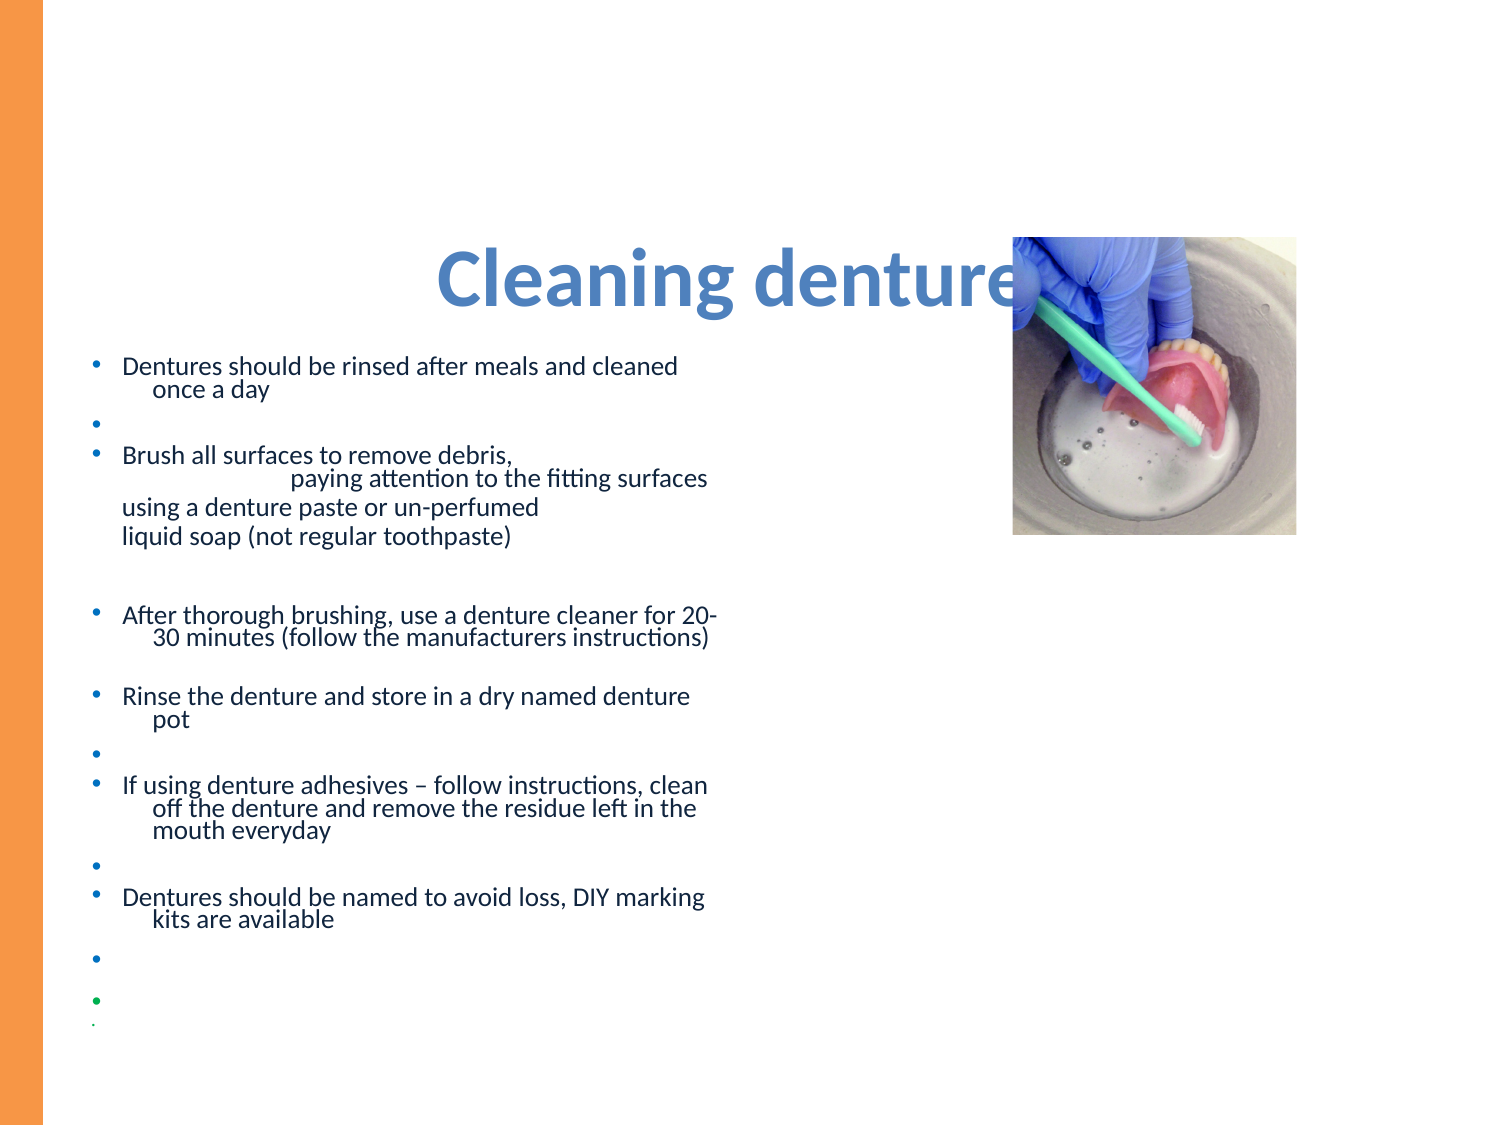

# Cleaning dentures
Dentures should be rinsed after meals and cleaned once a day
Brush all surfaces to remove debris, paying attention to the fitting surfaces
 using a denture paste or un-perfumed
 liquid soap (not regular toothpaste)
After thorough brushing, use a denture cleaner for 20-30 minutes (follow the manufacturers instructions)
Rinse the denture and store in a dry named denture pot
If using denture adhesives – follow instructions, clean off the denture and remove the residue left in the mouth everyday
Dentures should be named to avoid loss, DIY marking kits are available